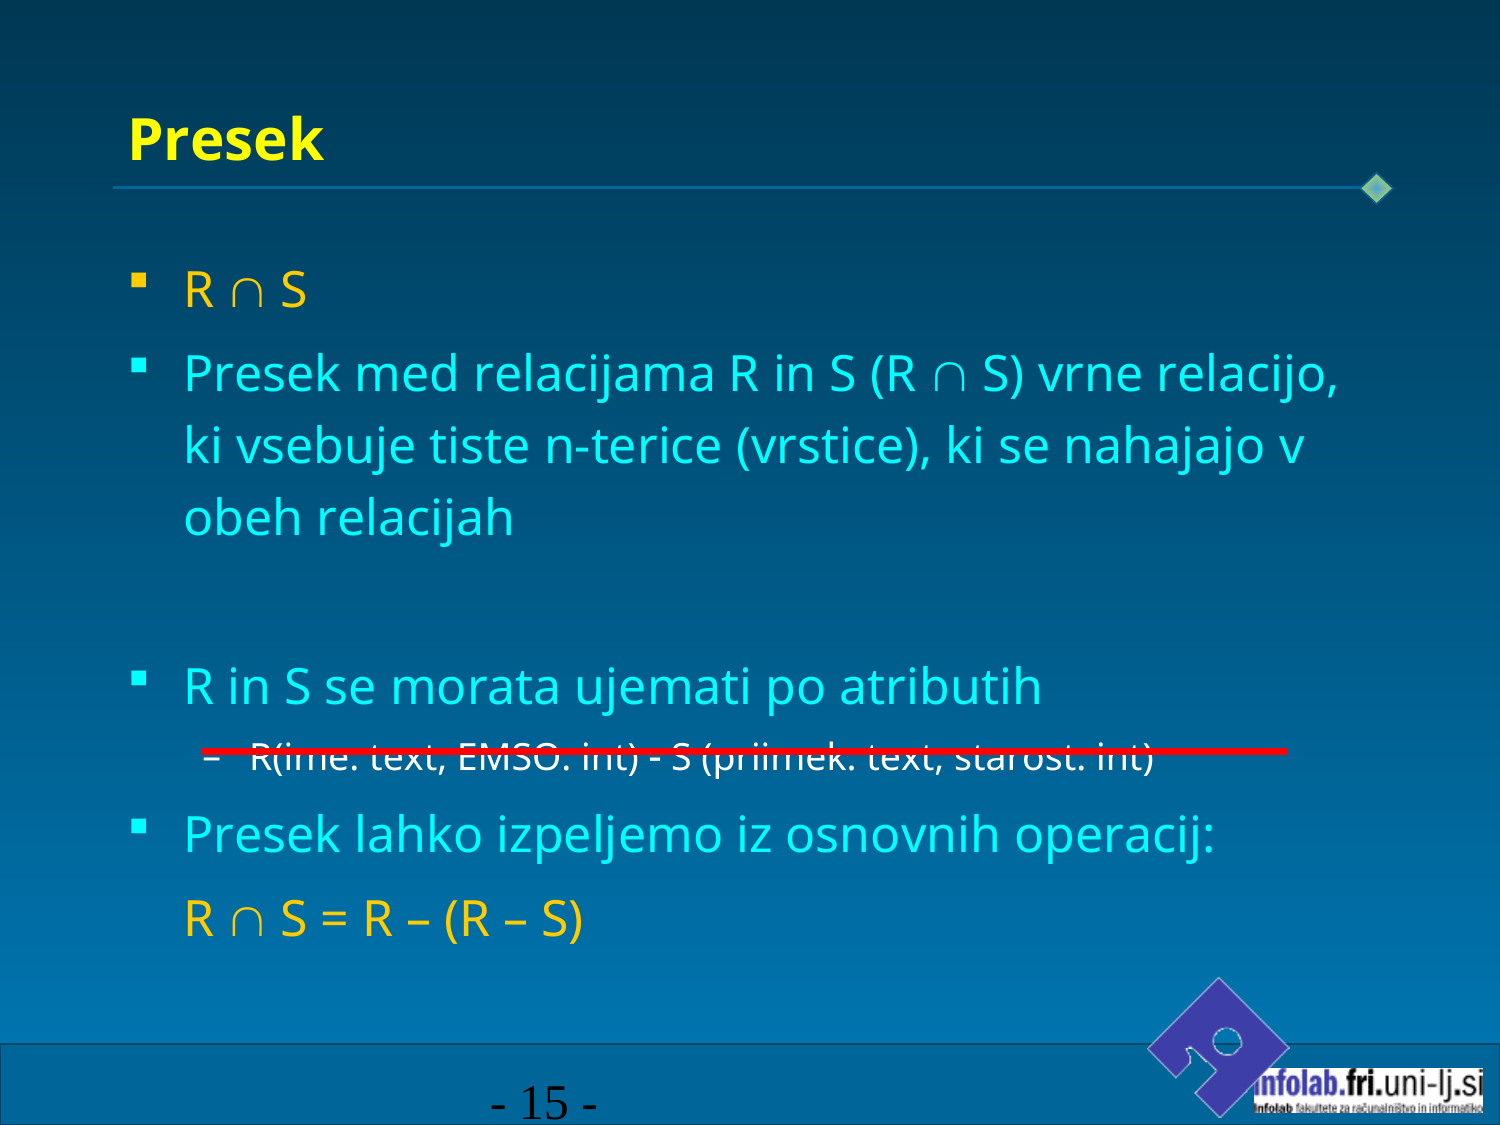

# Presek
R  S
Presek med relacijama R in S (R  S) vrne relacijo, ki vsebuje tiste n-terice (vrstice), ki se nahajajo v obeh relacijah
R in S se morata ujemati po atributih
R(ime: text, EMSO: int)  S (priimek: text, starost: int)
Presek lahko izpeljemo iz osnovnih operacij:
	R  S = R – (R – S)